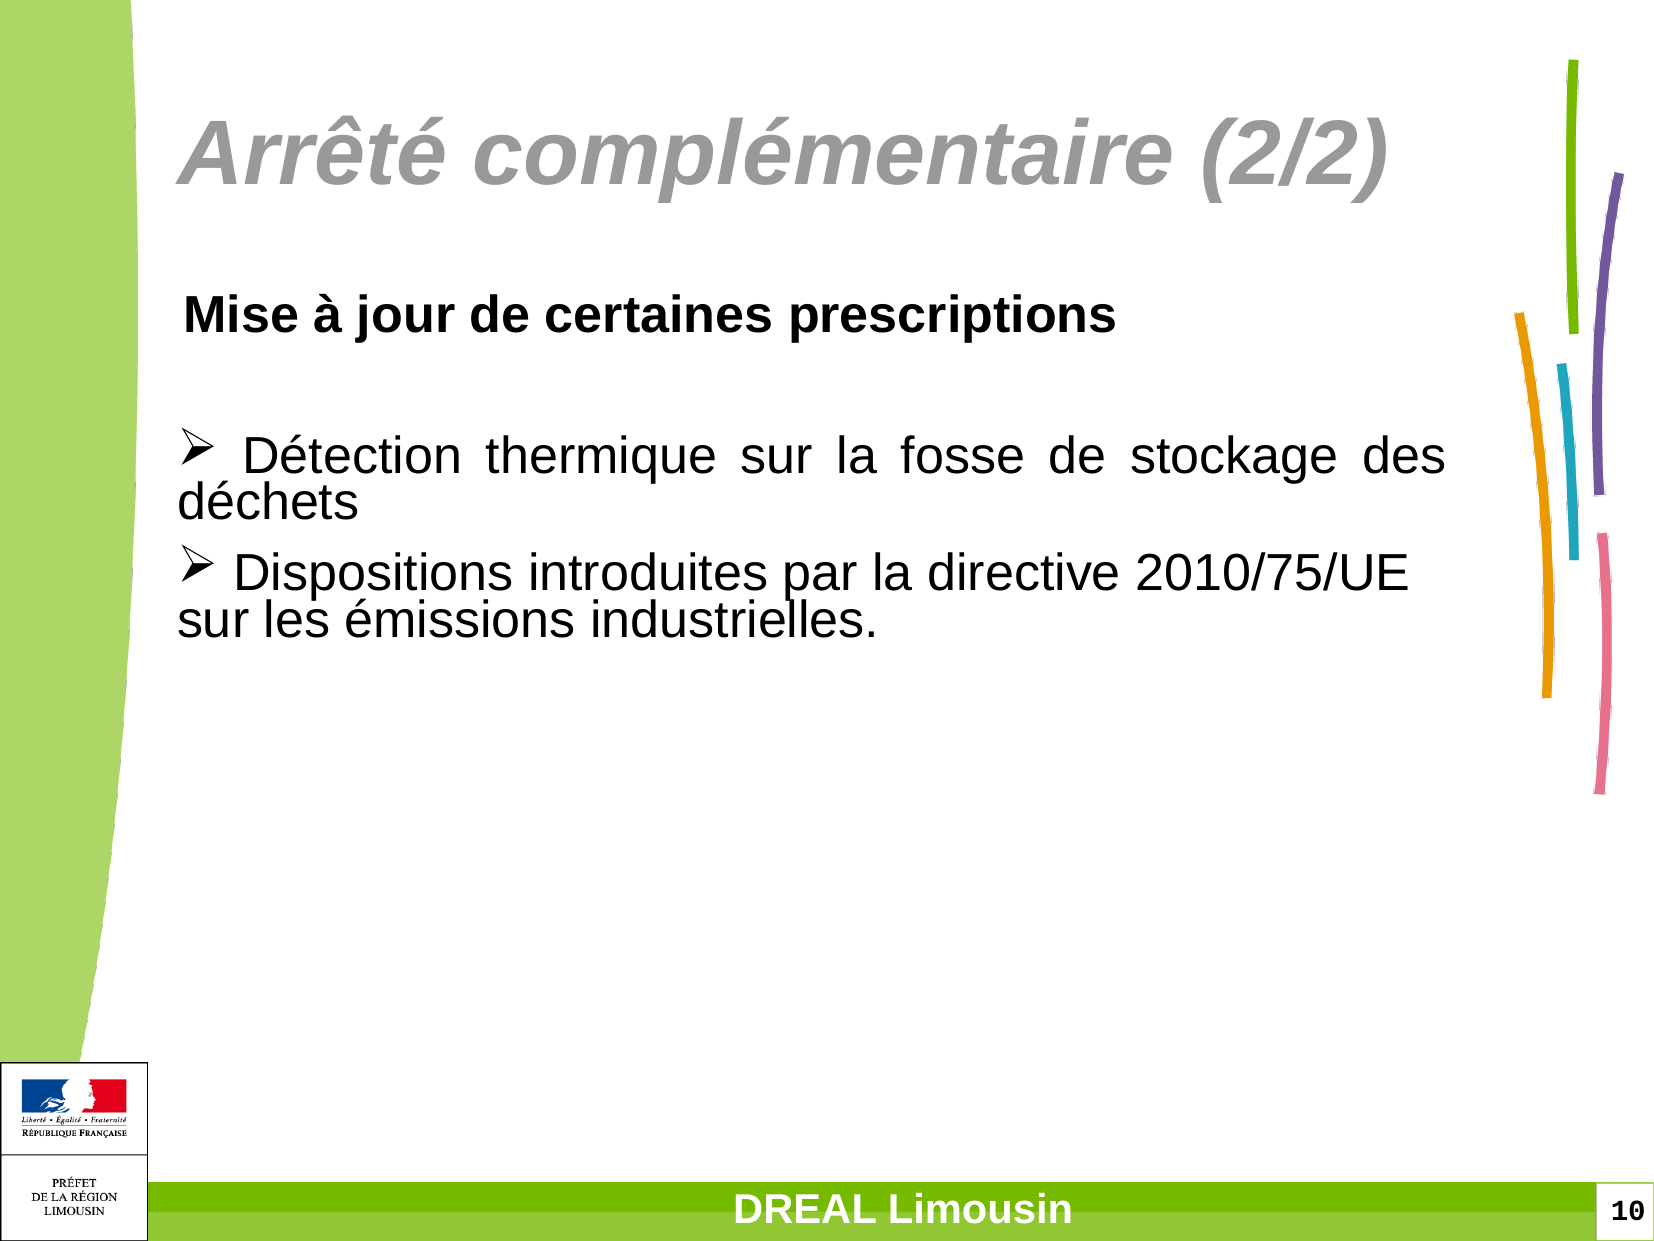

# Arrêté complémentaire (2/2)
Mise à jour de certaines prescriptions
 Détection thermique sur la fosse de stockage des déchets
 Dispositions introduites par la directive 2010/75/UE sur les émissions industrielles.
10
Assemblée générale DREAL lundi 25 mai 2009